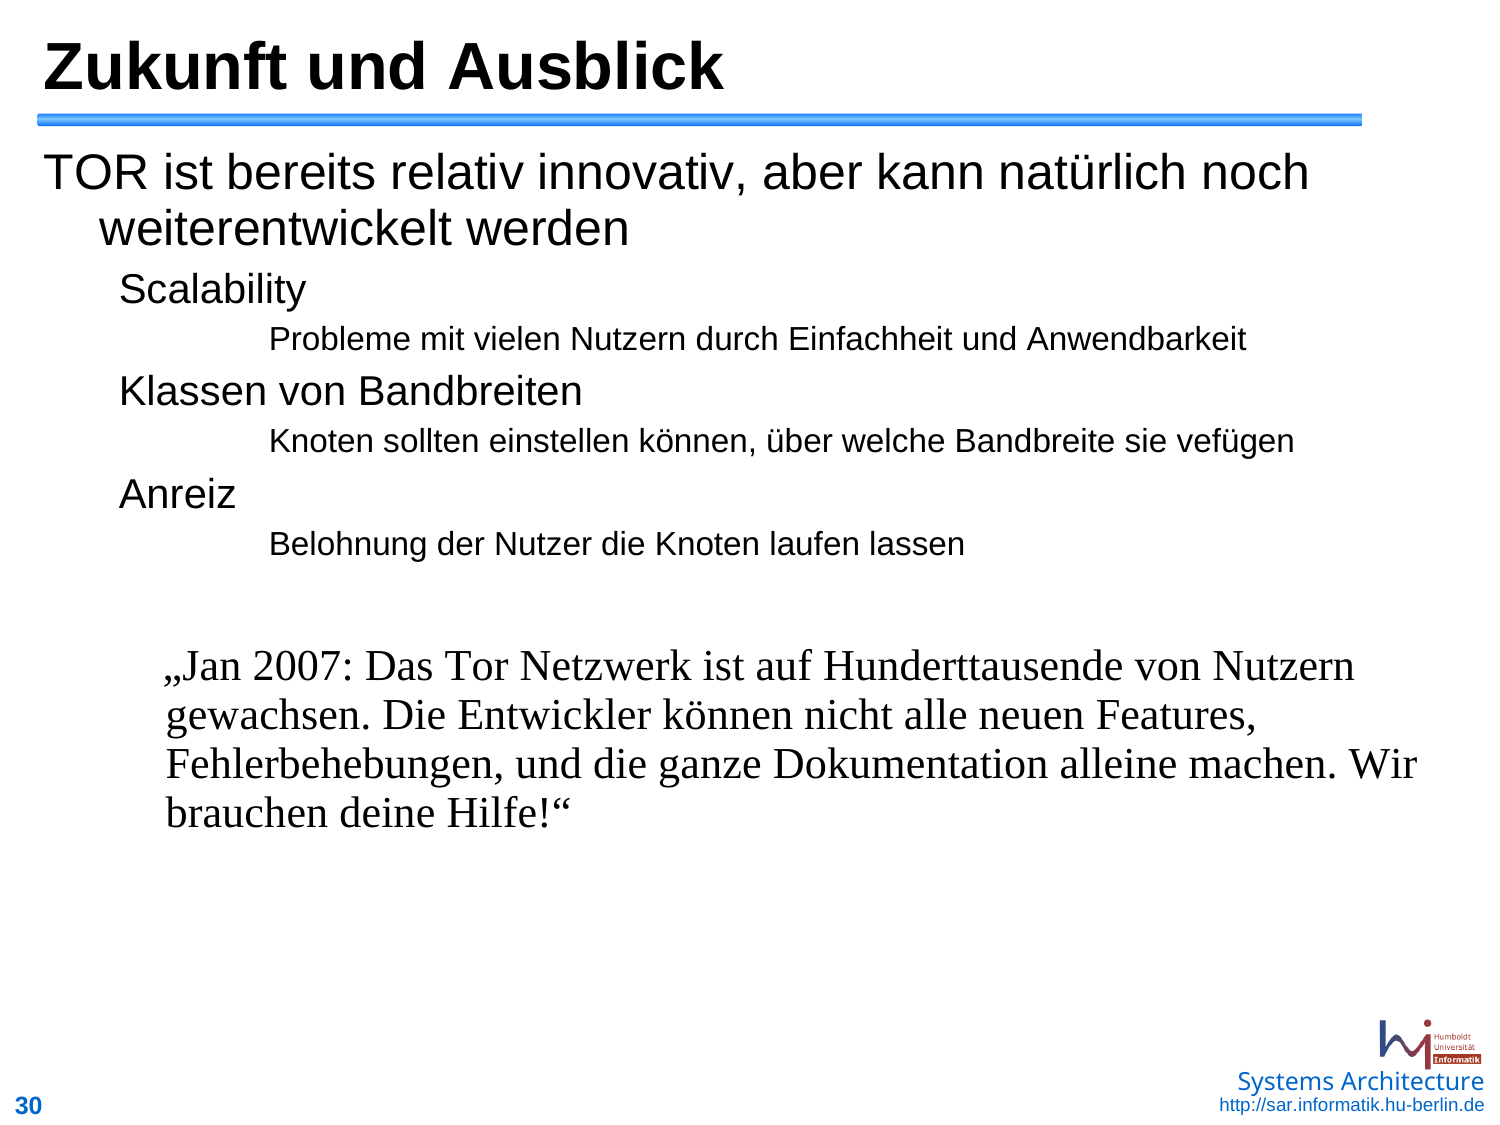

# Zukunft und Ausblick
TOR ist bereits relativ innovativ, aber kann natürlich noch weiterentwickelt werden
Scalability
Probleme mit vielen Nutzern durch Einfachheit und Anwendbarkeit
Klassen von Bandbreiten
Knoten sollten einstellen können, über welche Bandbreite sie vefügen
Anreiz
Belohnung der Nutzer die Knoten laufen lassen
 „Jan 2007: Das Tor Netzwerk ist auf Hunderttausende von Nutzern gewachsen. Die Entwickler können nicht alle neuen Features, Fehlerbehebungen, und die ganze Dokumentation alleine machen. Wir brauchen deine Hilfe!“